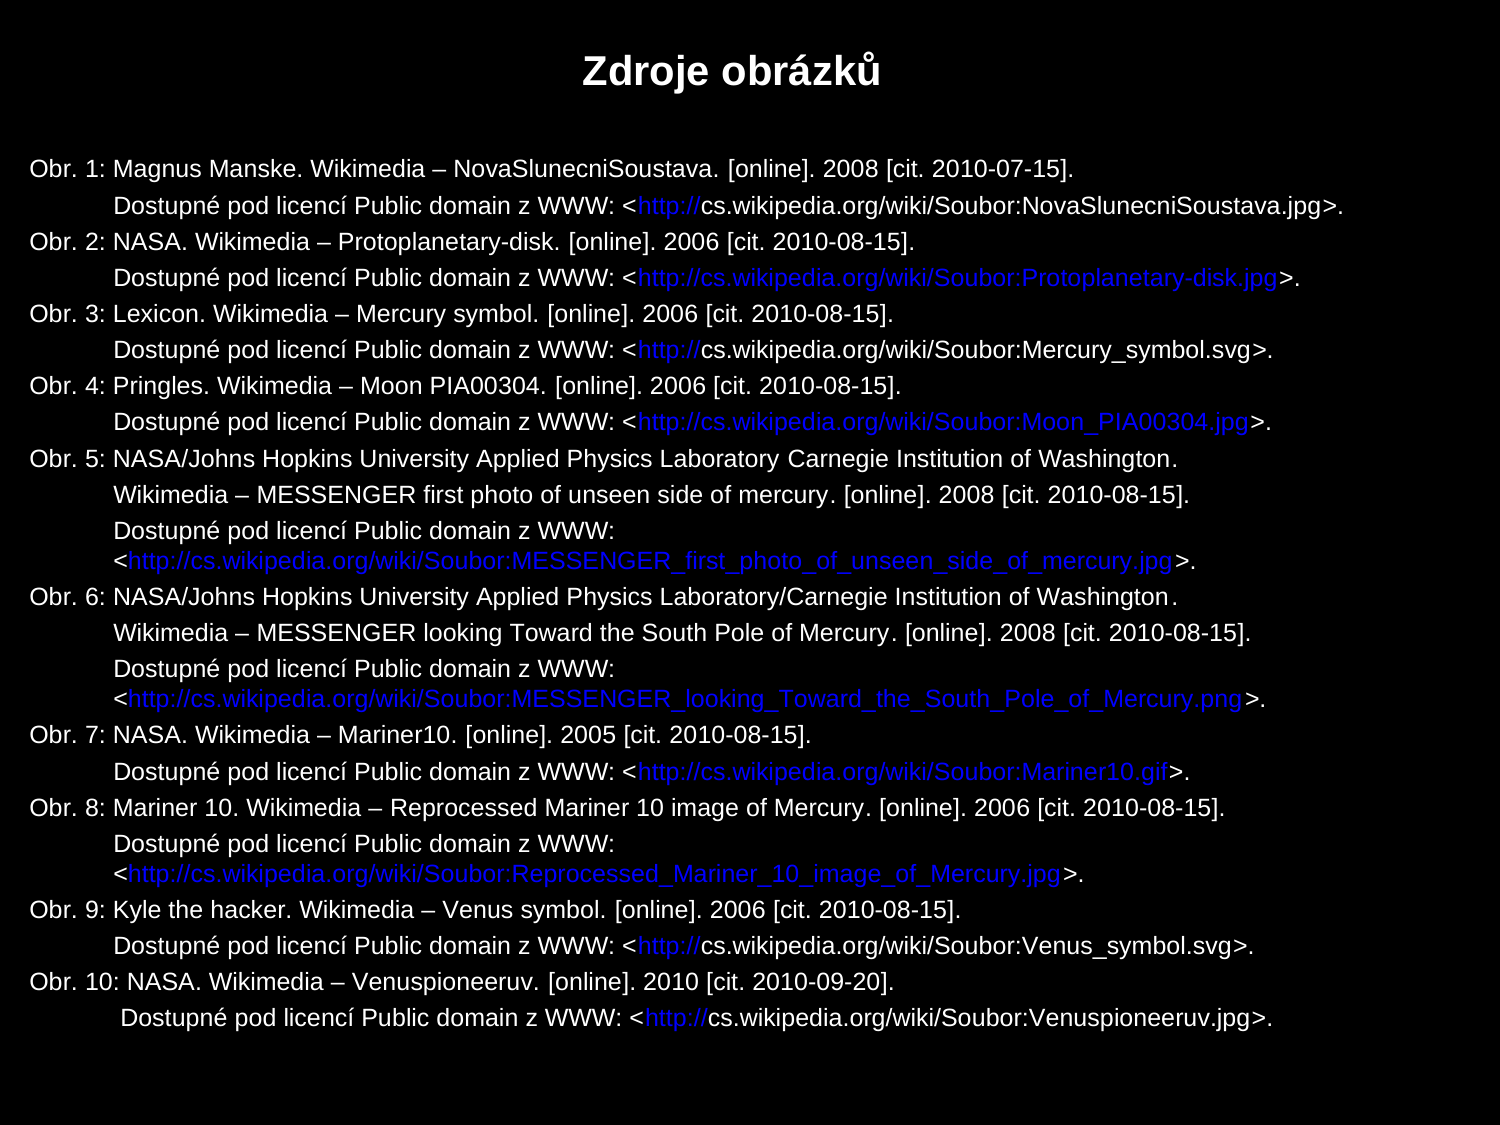

Zdroje obrázků
Obr. 1: Magnus Manske. Wikimedia – NovaSlunecniSoustava. [online]. 2008 [cit. 2010-07-15].
 Dostupné pod licencí Public domain z WWW: <http://cs.wikipedia.org/wiki/Soubor:NovaSlunecniSoustava.jpg>.
Obr. 2: NASA. Wikimedia – Protoplanetary-disk. [online]. 2006 [cit. 2010-08-15].
 Dostupné pod licencí Public domain z WWW: <http://cs.wikipedia.org/wiki/Soubor:Protoplanetary-disk.jpg>.
Obr. 3: Lexicon. Wikimedia – Mercury symbol. [online]. 2006 [cit. 2010-08-15].
 Dostupné pod licencí Public domain z WWW: <http://cs.wikipedia.org/wiki/Soubor:Mercury_symbol.svg>.
Obr. 4: Pringles. Wikimedia – Moon PIA00304. [online]. 2006 [cit. 2010-08-15].
 Dostupné pod licencí Public domain z WWW: <http://cs.wikipedia.org/wiki/Soubor:Moon_PIA00304.jpg>.
Obr. 5: NASA/Johns Hopkins University Applied Physics Laboratory/Carnegie Institution of Washington.
 Wikimedia – MESSENGER first photo of unseen side of mercury. [online]. 2008 [cit. 2010-08-15].
 Dostupné pod licencí Public domain z WWW:
 <http://cs.wikipedia.org/wiki/Soubor:MESSENGER_first_photo_of_unseen_side_of_mercury.jpg>.
Obr. 6: NASA/Johns Hopkins University Applied Physics Laboratory/Carnegie Institution of Washington.
 Wikimedia – MESSENGER looking Toward the South Pole of Mercury. [online]. 2008 [cit. 2010-08-15].
 Dostupné pod licencí Public domain z WWW:
 <http://cs.wikipedia.org/wiki/Soubor:MESSENGER_looking_Toward_the_South_Pole_of_Mercury.png>.
Obr. 7: NASA. Wikimedia – Mariner10. [online]. 2005 [cit. 2010-08-15].
 Dostupné pod licencí Public domain z WWW: <http://cs.wikipedia.org/wiki/Soubor:Mariner10.gif>.
Obr. 8: Mariner 10. Wikimedia – Reprocessed Mariner 10 image of Mercury. [online]. 2006 [cit. 2010-08-15].
 Dostupné pod licencí Public domain z WWW:
 <http://cs.wikipedia.org/wiki/Soubor:Reprocessed_Mariner_10_image_of_Mercury.jpg>.
Obr. 9: Kyle the hacker. Wikimedia – Venus symbol. [online]. 2006 [cit. 2010-08-15].
 Dostupné pod licencí Public domain z WWW: <http://cs.wikipedia.org/wiki/Soubor:Venus_symbol.svg>.
Obr. 10: NASA. Wikimedia – Venuspioneeruv. [online]. 2010 [cit. 2010-09-20].
 Dostupné pod licencí Public domain z WWW: <http://cs.wikipedia.org/wiki/Soubor:Venuspioneeruv.jpg>.